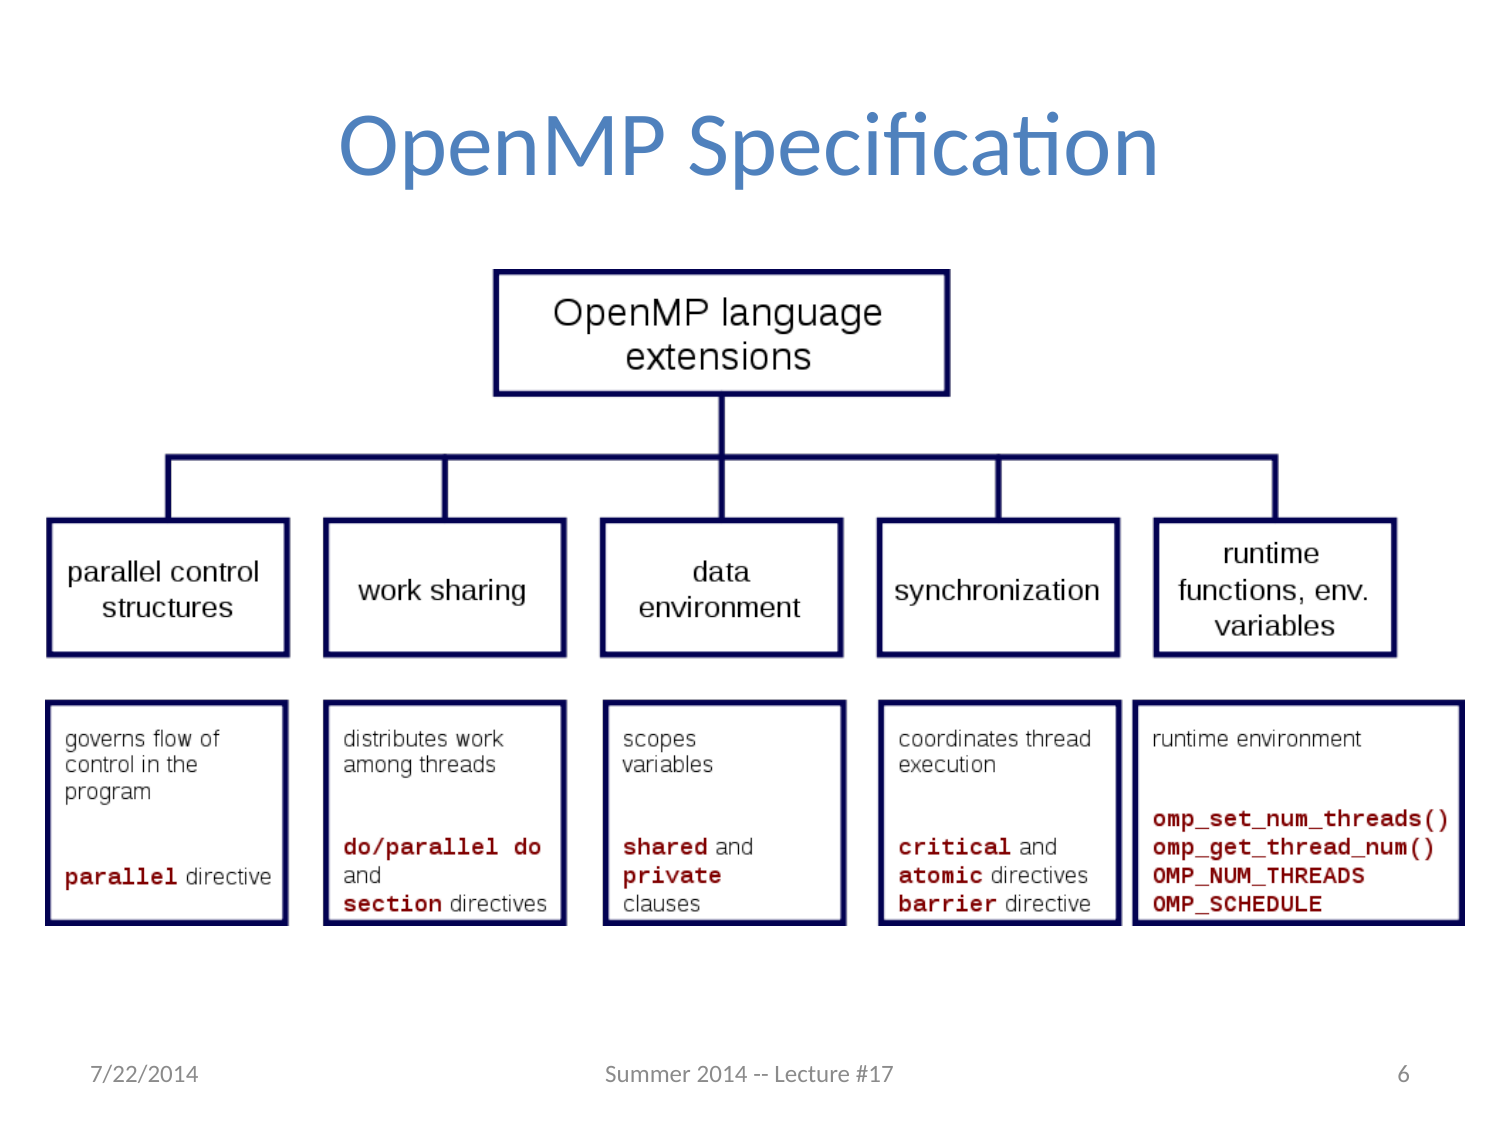

# OpenMP Specification
7/22/2014
Summer 2014 -- Lecture #17